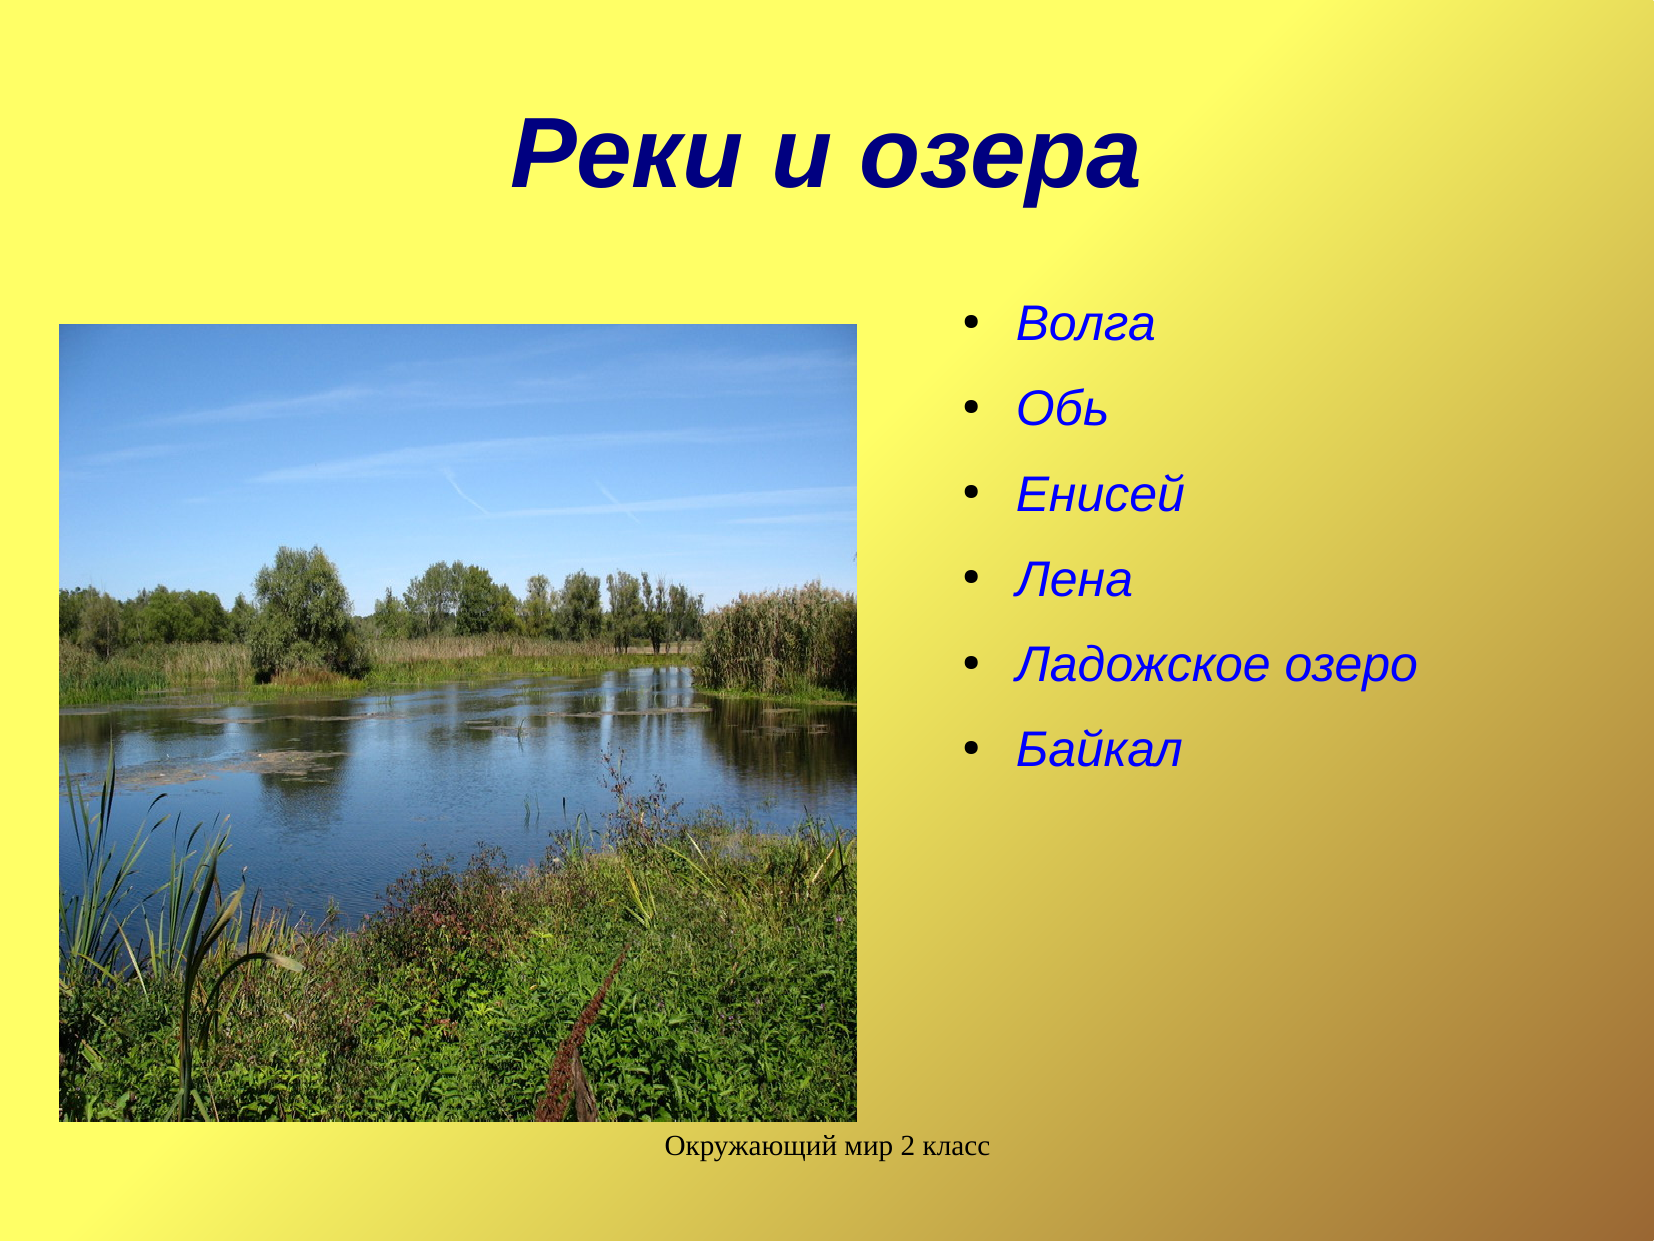

# Реки и озера
Волга
Обь
Енисей
Лена
Ладожское озеро
Байкал
Окружающий мир 2 класс